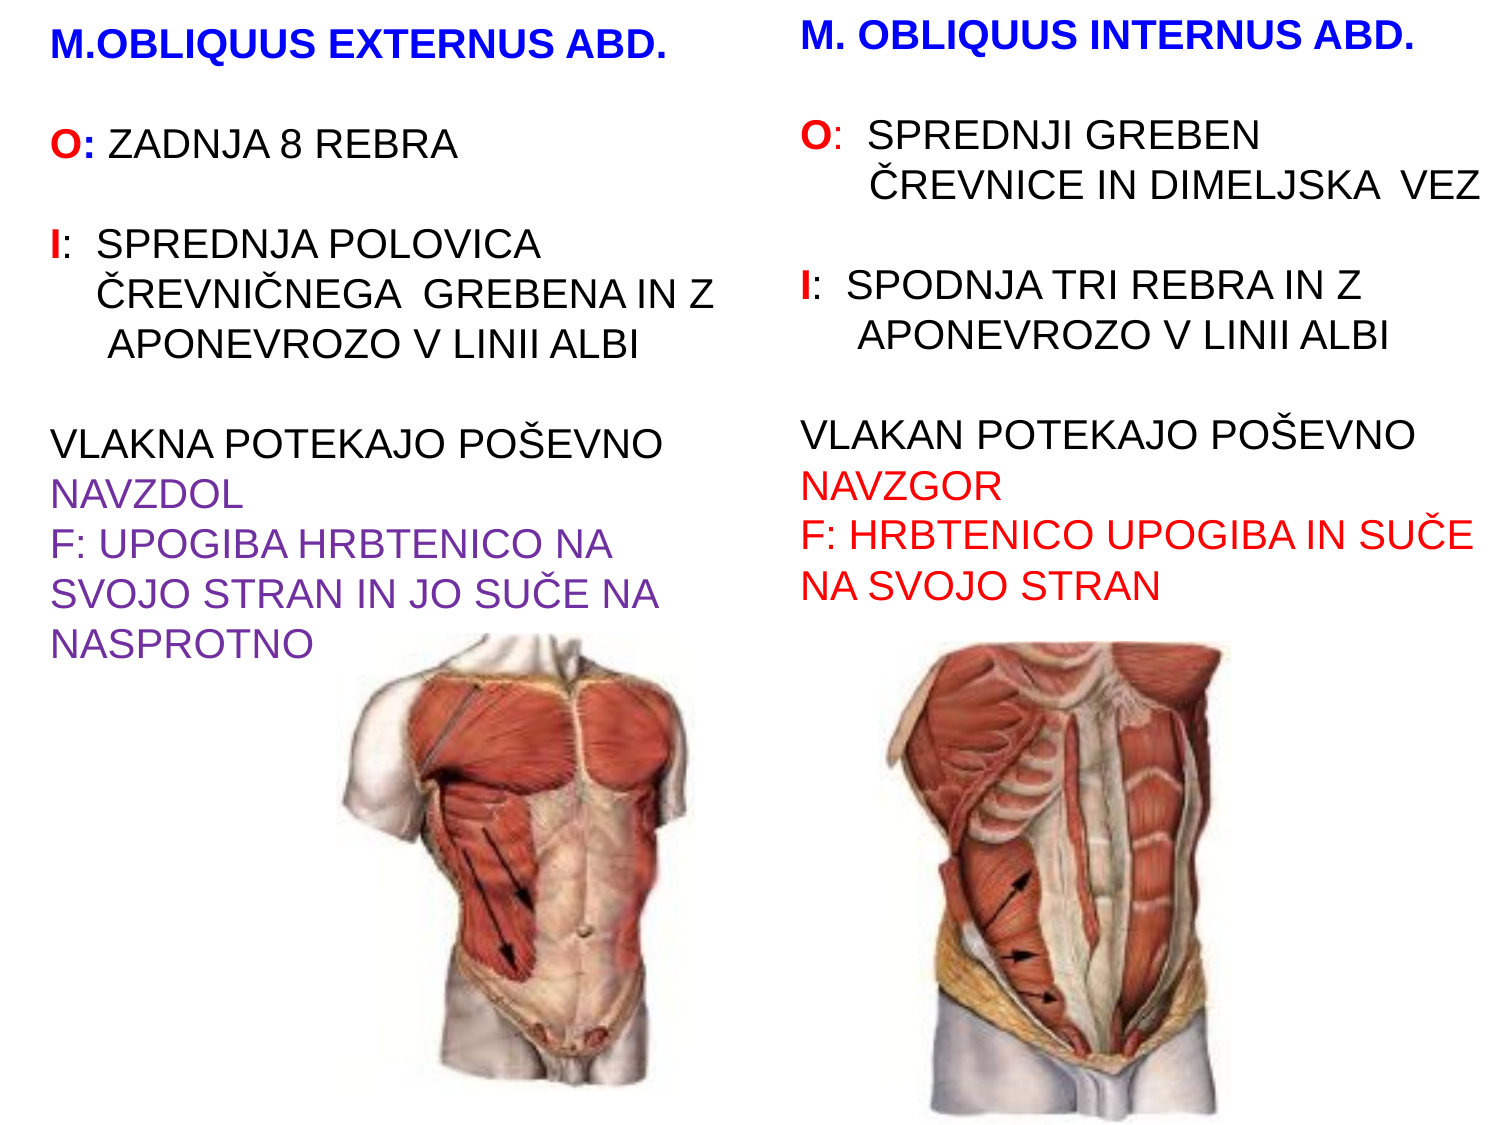

M. OBLIQUUS INTERNUS ABD.
O: SPREDNJI GREBEN
 ČREVNICE IN DIMELJSKA 	VEZ
I: SPODNJA TRI REBRA IN Z
 APONEVROZO V LINII ALBI
VLAKAN POTEKAJO POŠEVNO NAVZGOR
F: HRBTENICO UPOGIBA IN SUČE NA SVOJO STRAN
M.OBLIQUUS EXTERNUS ABD.
O: ZADNJA 8 REBRA
I: SPREDNJA POLOVICA
 ČREVNIČNEGA GREBENA IN Z
 APONEVROZO V LINII ALBI
VLAKNA POTEKAJO POŠEVNO NAVZDOL
F: UPOGIBA HRBTENICO NA SVOJO STRAN IN JO SUČE NA NASPROTNO